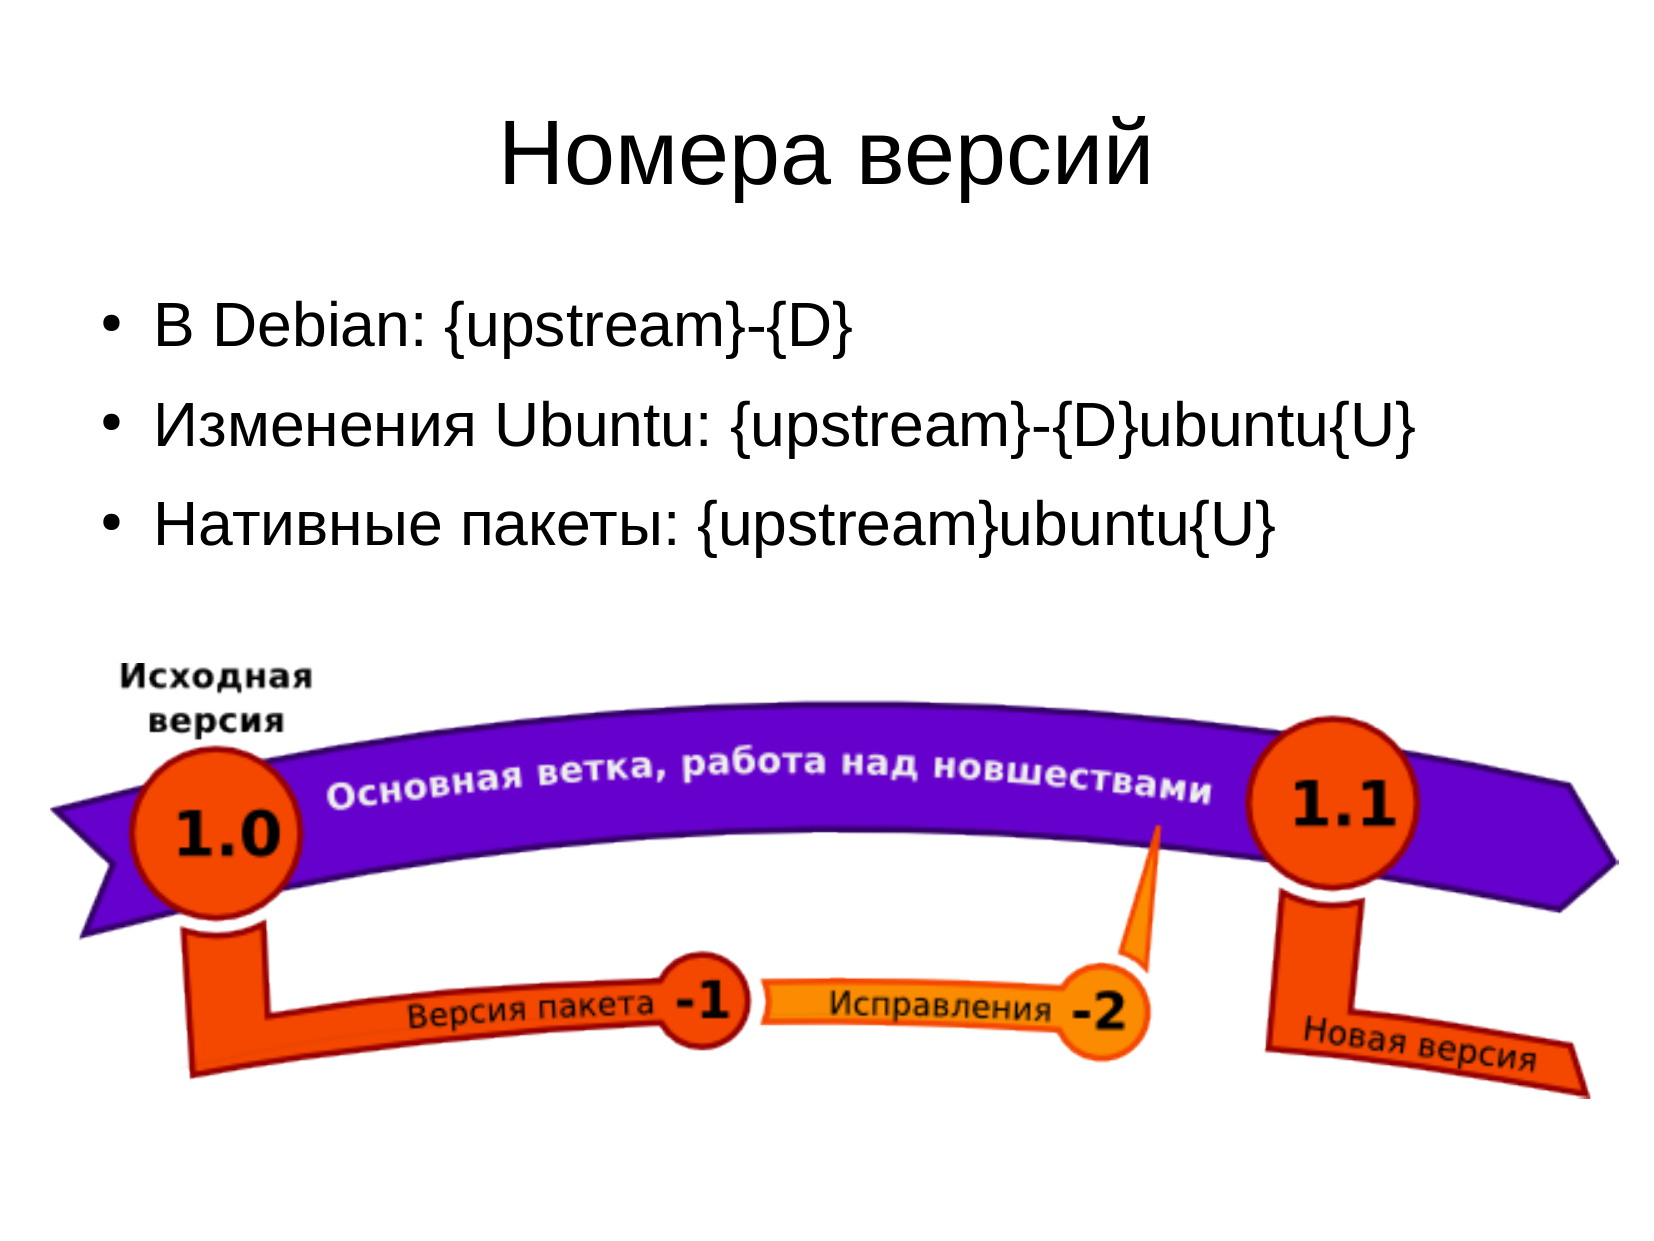

# Номера версий
В Debian: {upstream}-{D}
Изменения Ubuntu: {upstream}-{D}ubuntu{U}
Нативные пакеты: {upstream}ubuntu{U}